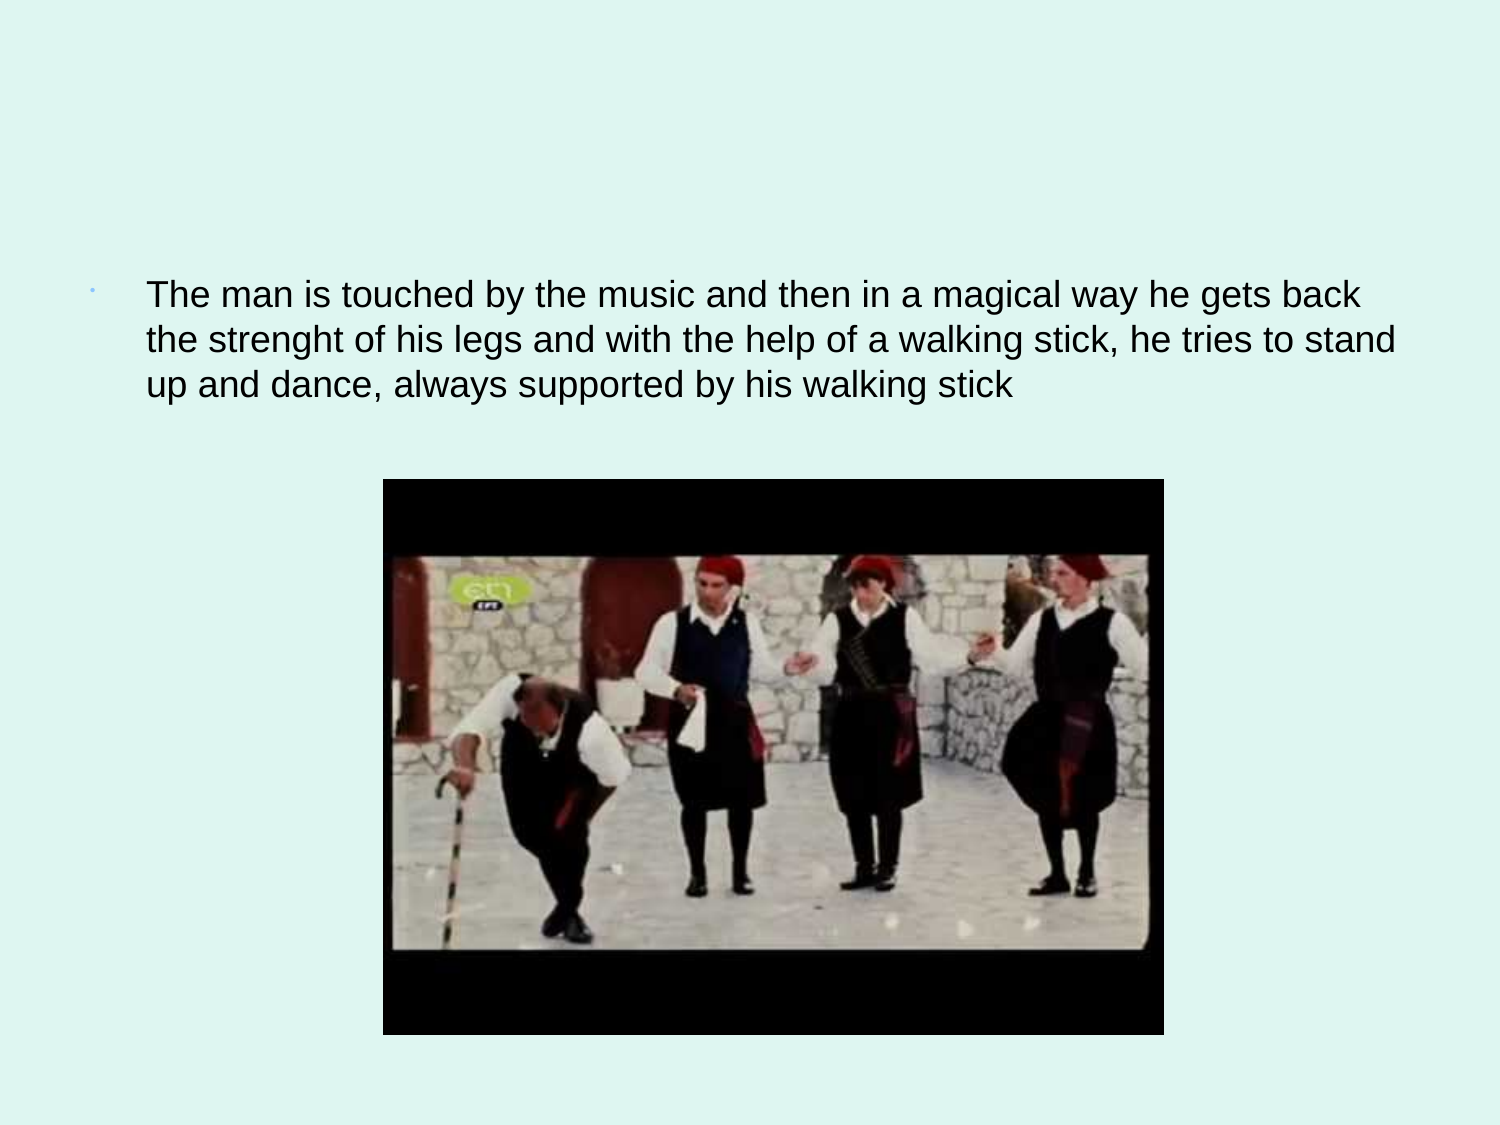

#
The man is touched by the music and then in a magical way he gets back the strenght of his legs and with the help of a walking stick, he tries to stand up and dance, always supported by his walking stick